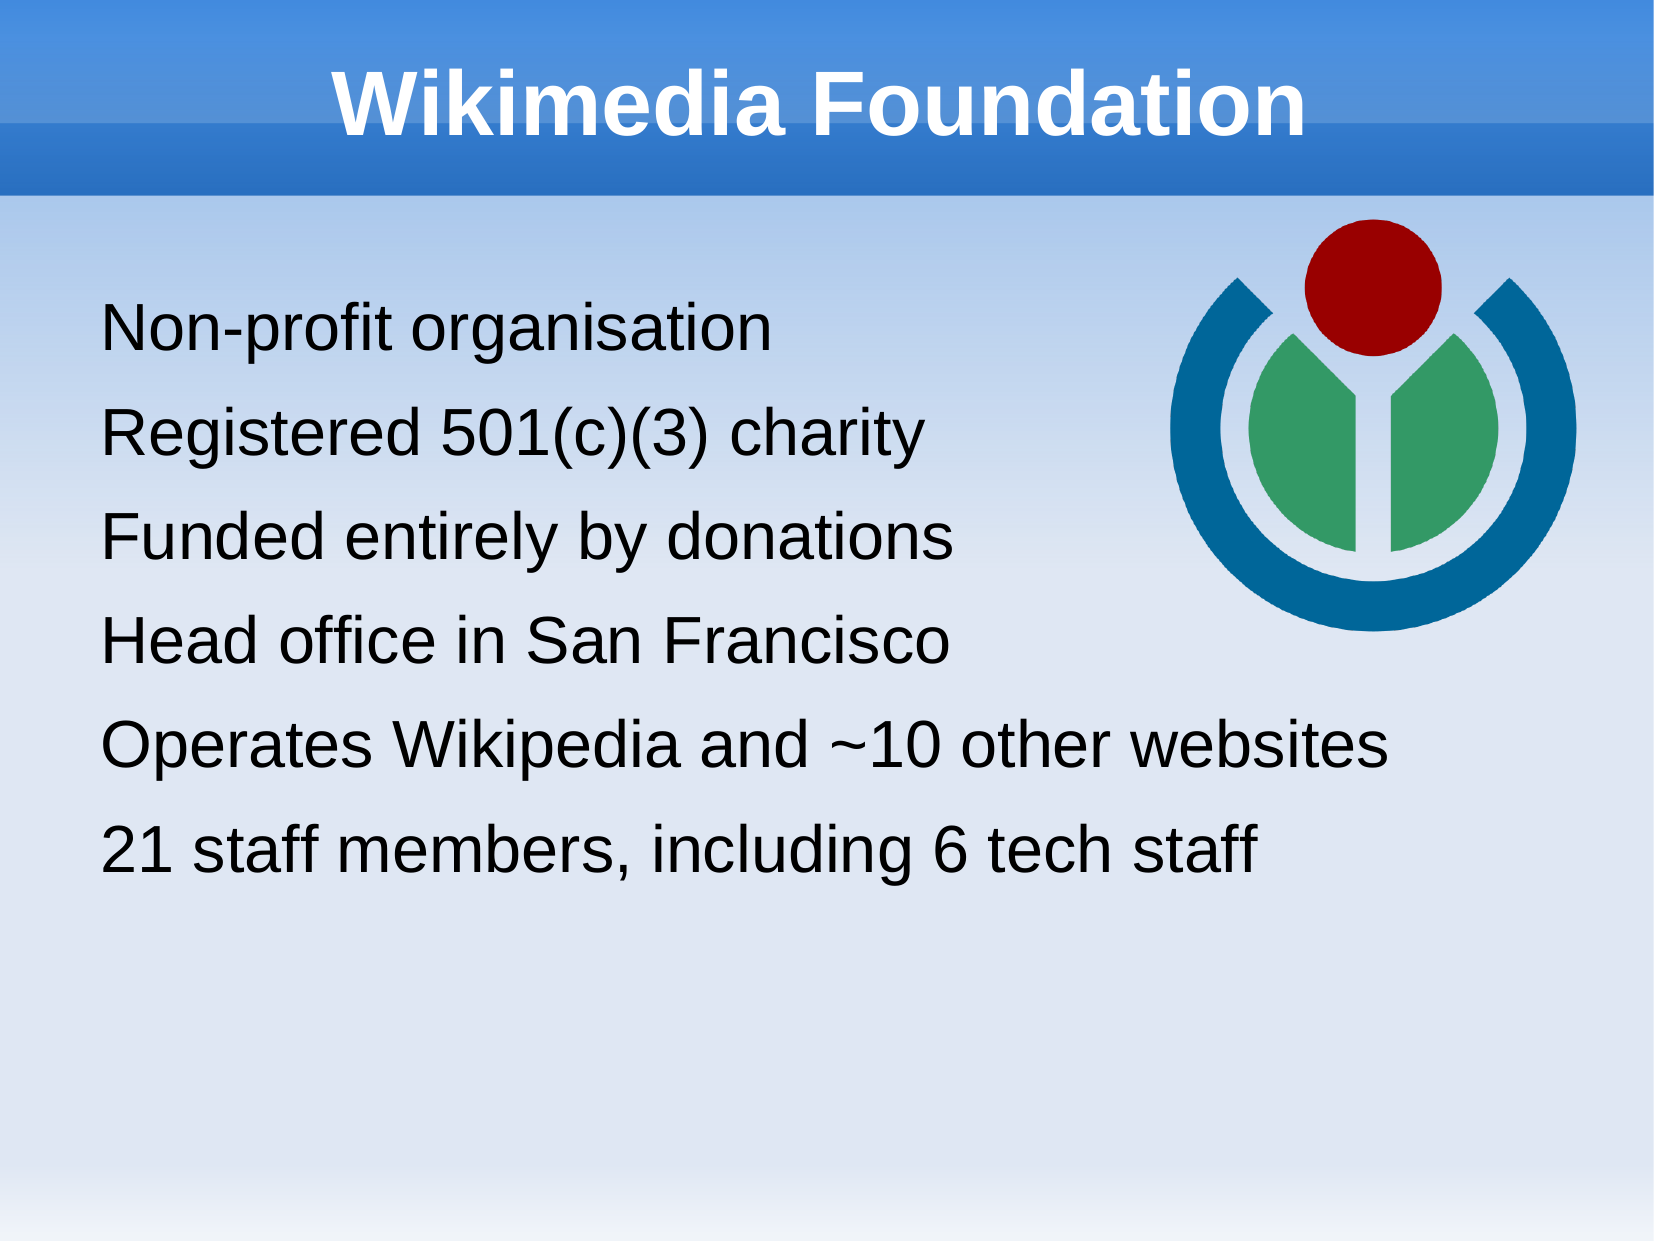

# Wikimedia Foundation
Non-profit organisation
Registered 501(c)(3) charity
Funded entirely by donations
Head office in San Francisco
Operates Wikipedia and ~10 other websites
21 staff members, including 6 tech staff